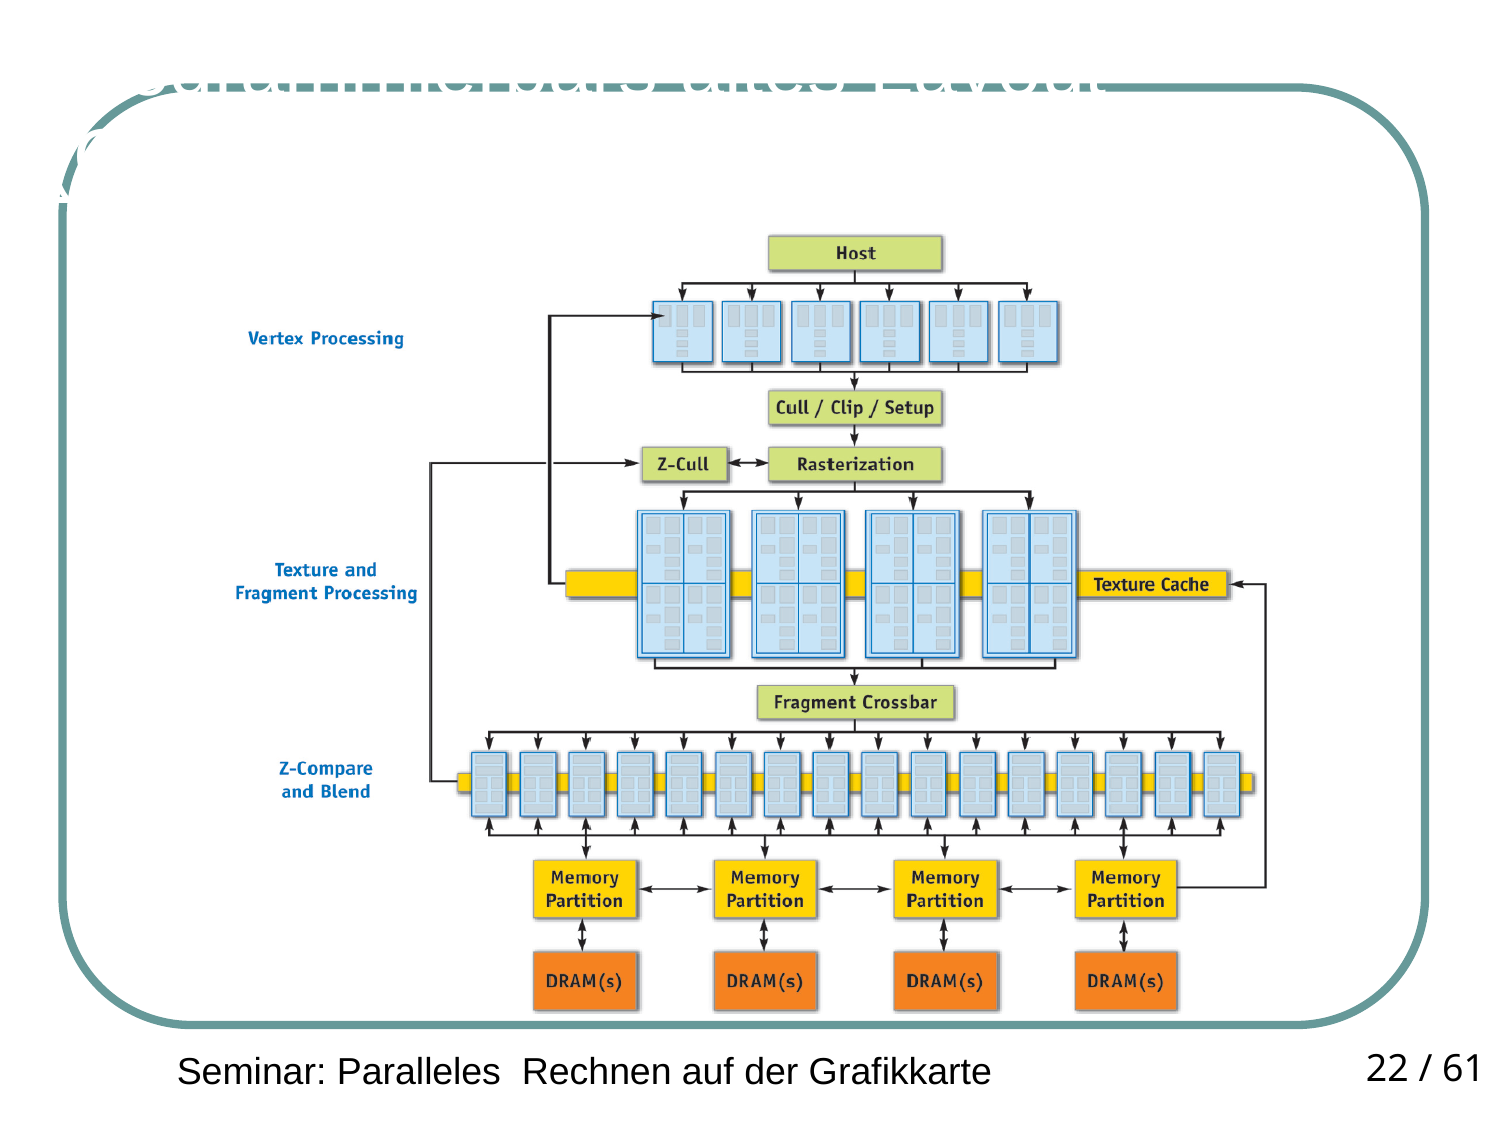

# Programmierbars altes Layout (GeForce6-Serie)
Seminar: Paralleles Rechnen auf der Grafikkarte
22